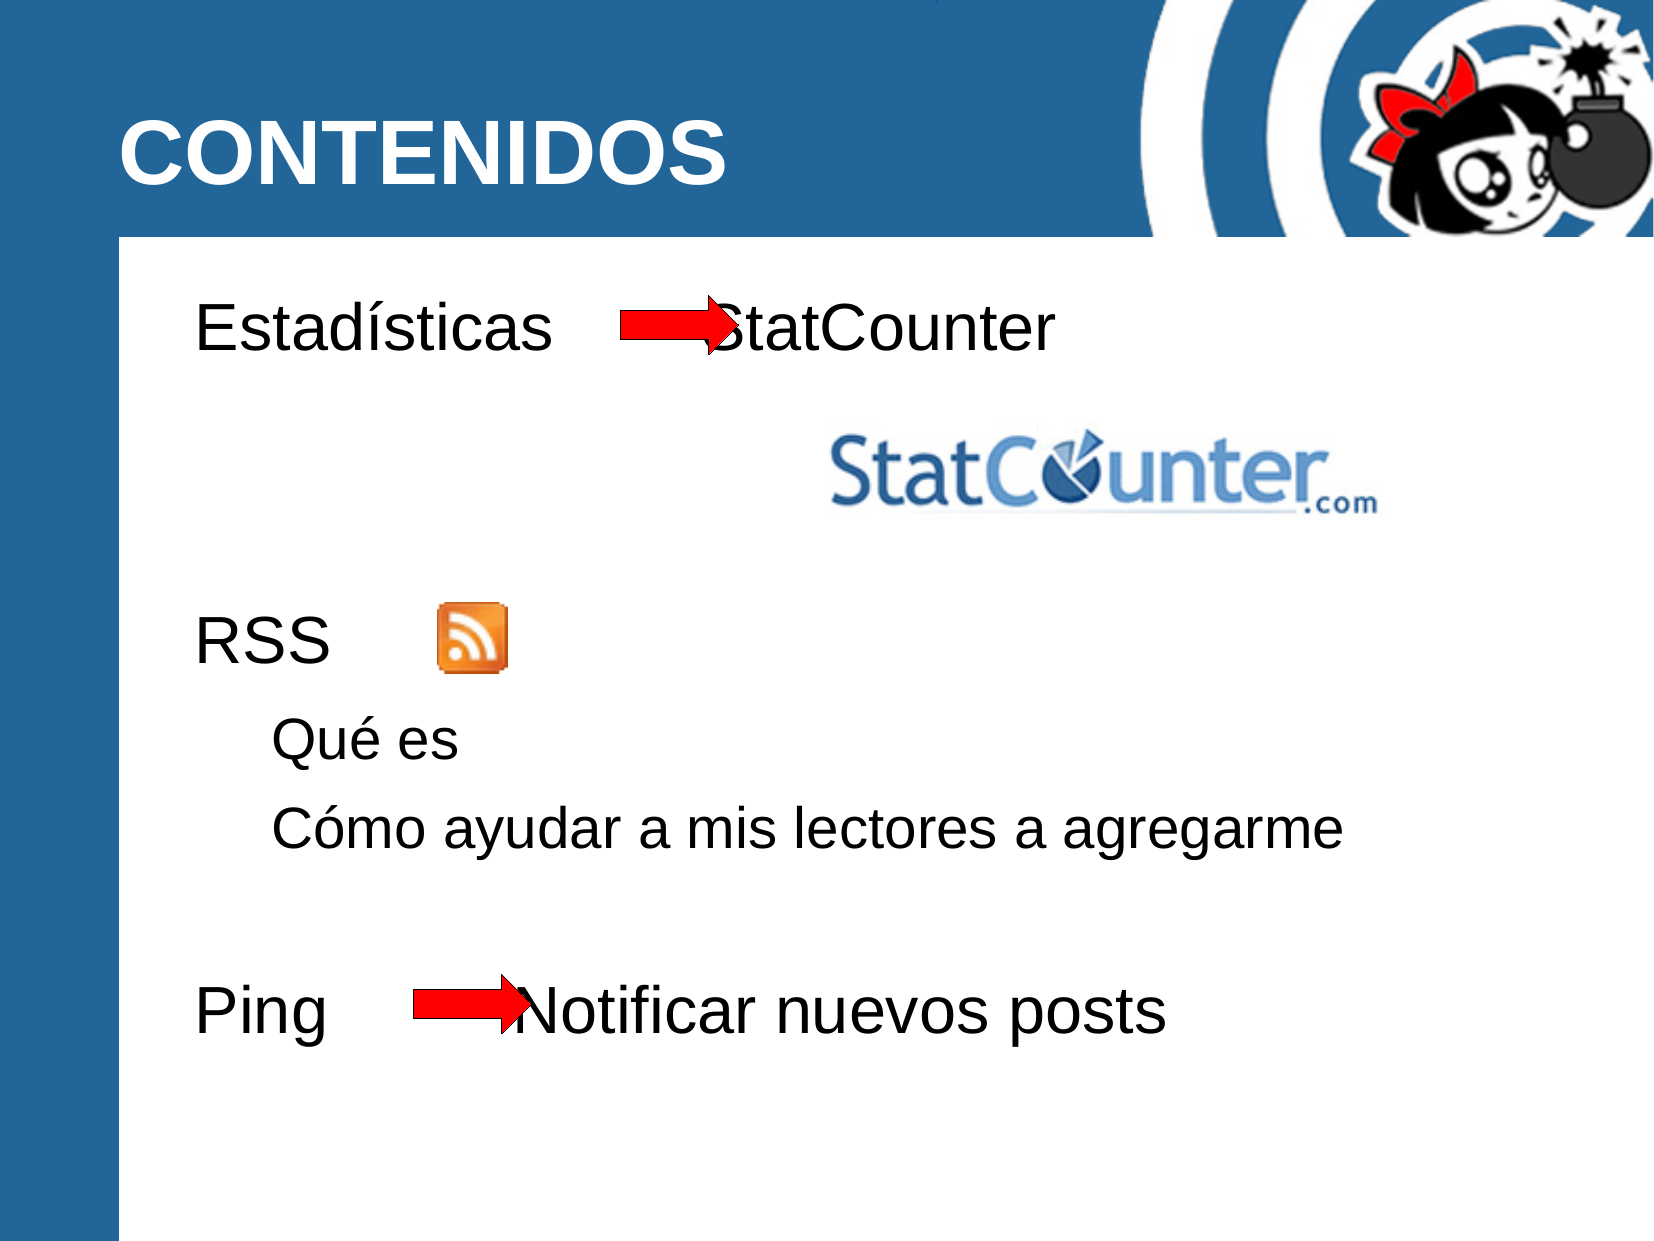

# CONTENIDOS
Estadísticas StatCounter
RSS
Qué es
Cómo ayudar a mis lectores a agregarme
Ping Notificar nuevos posts